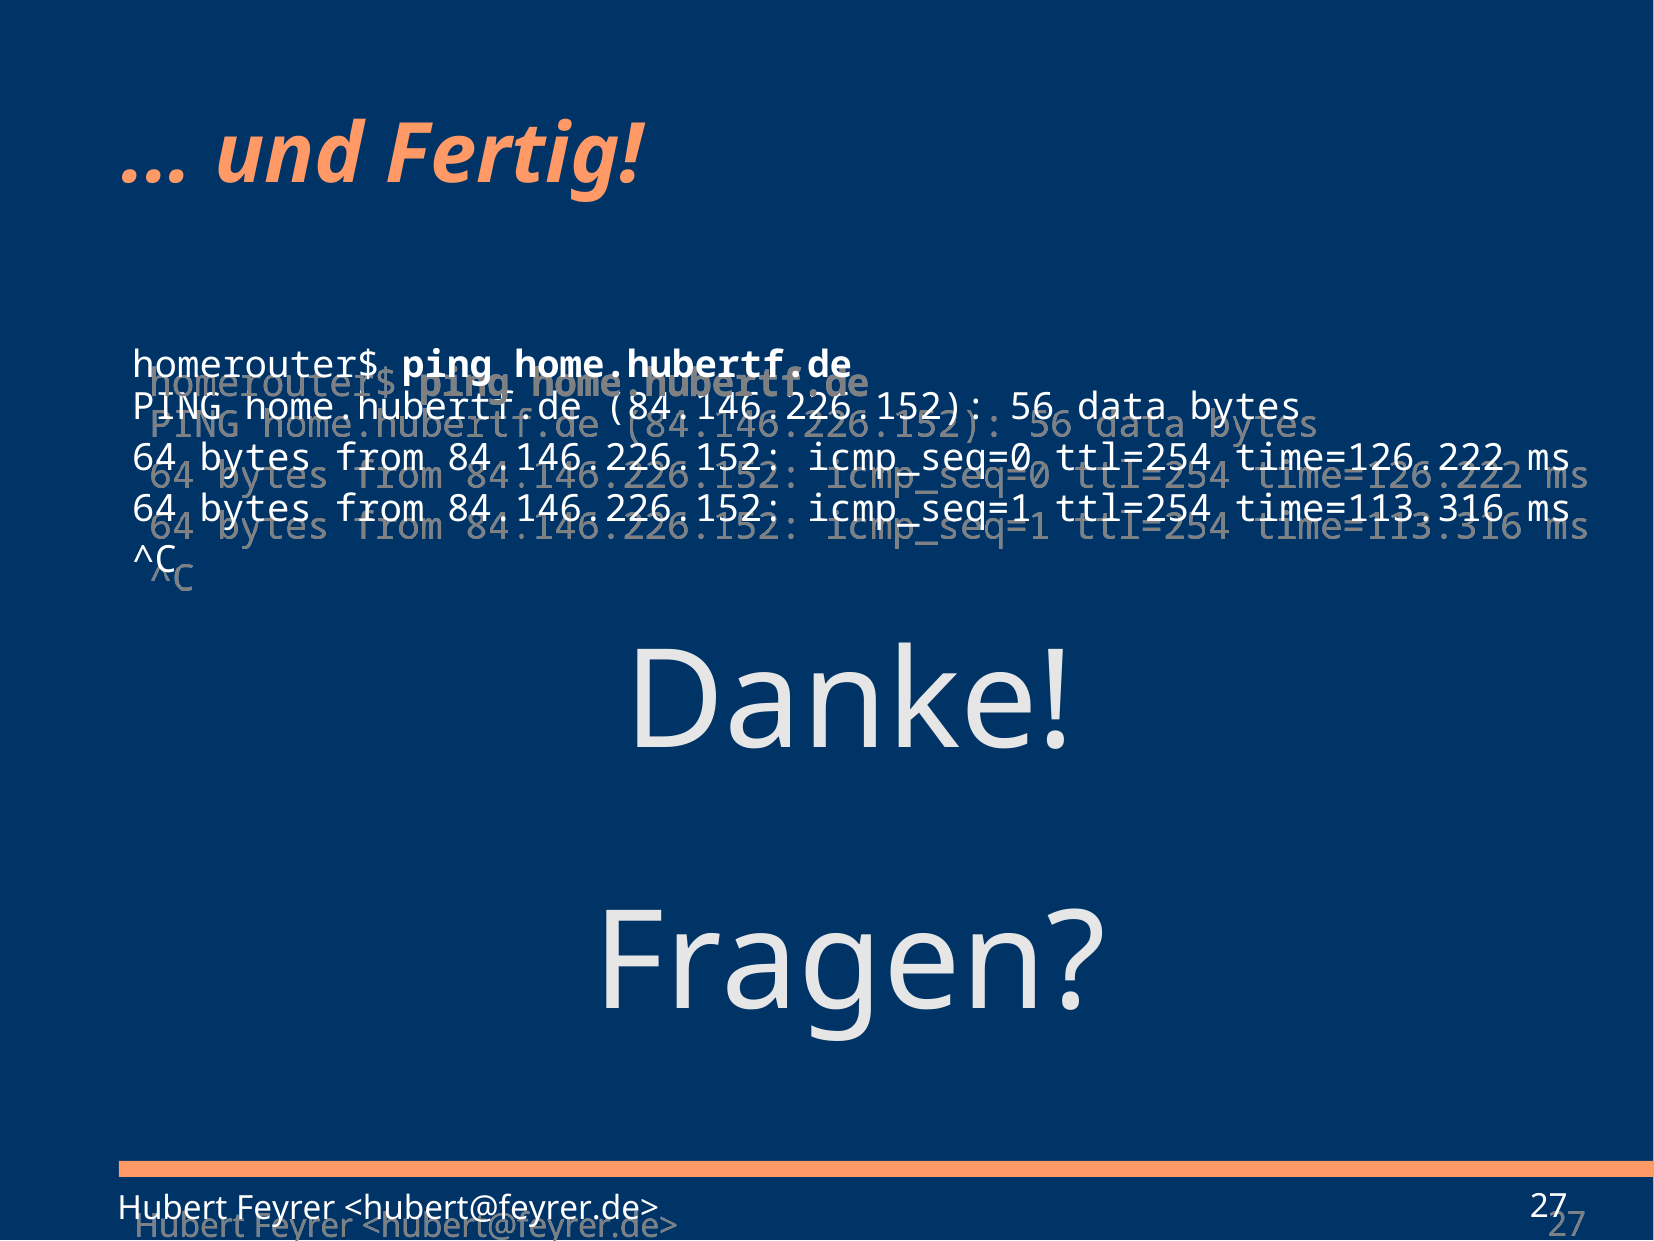

# ... und Fertig!
homerouter$ ping home.hubertf.de
PING home.hubertf.de (84.146.226.152): 56 data bytes
64 bytes from 84.146.226.152: icmp_seq=0 ttl=254 time=126.222 ms
64 bytes from 84.146.226.152: icmp_seq=1 ttl=254 time=113.316 ms
^C
Danke!
Fragen?